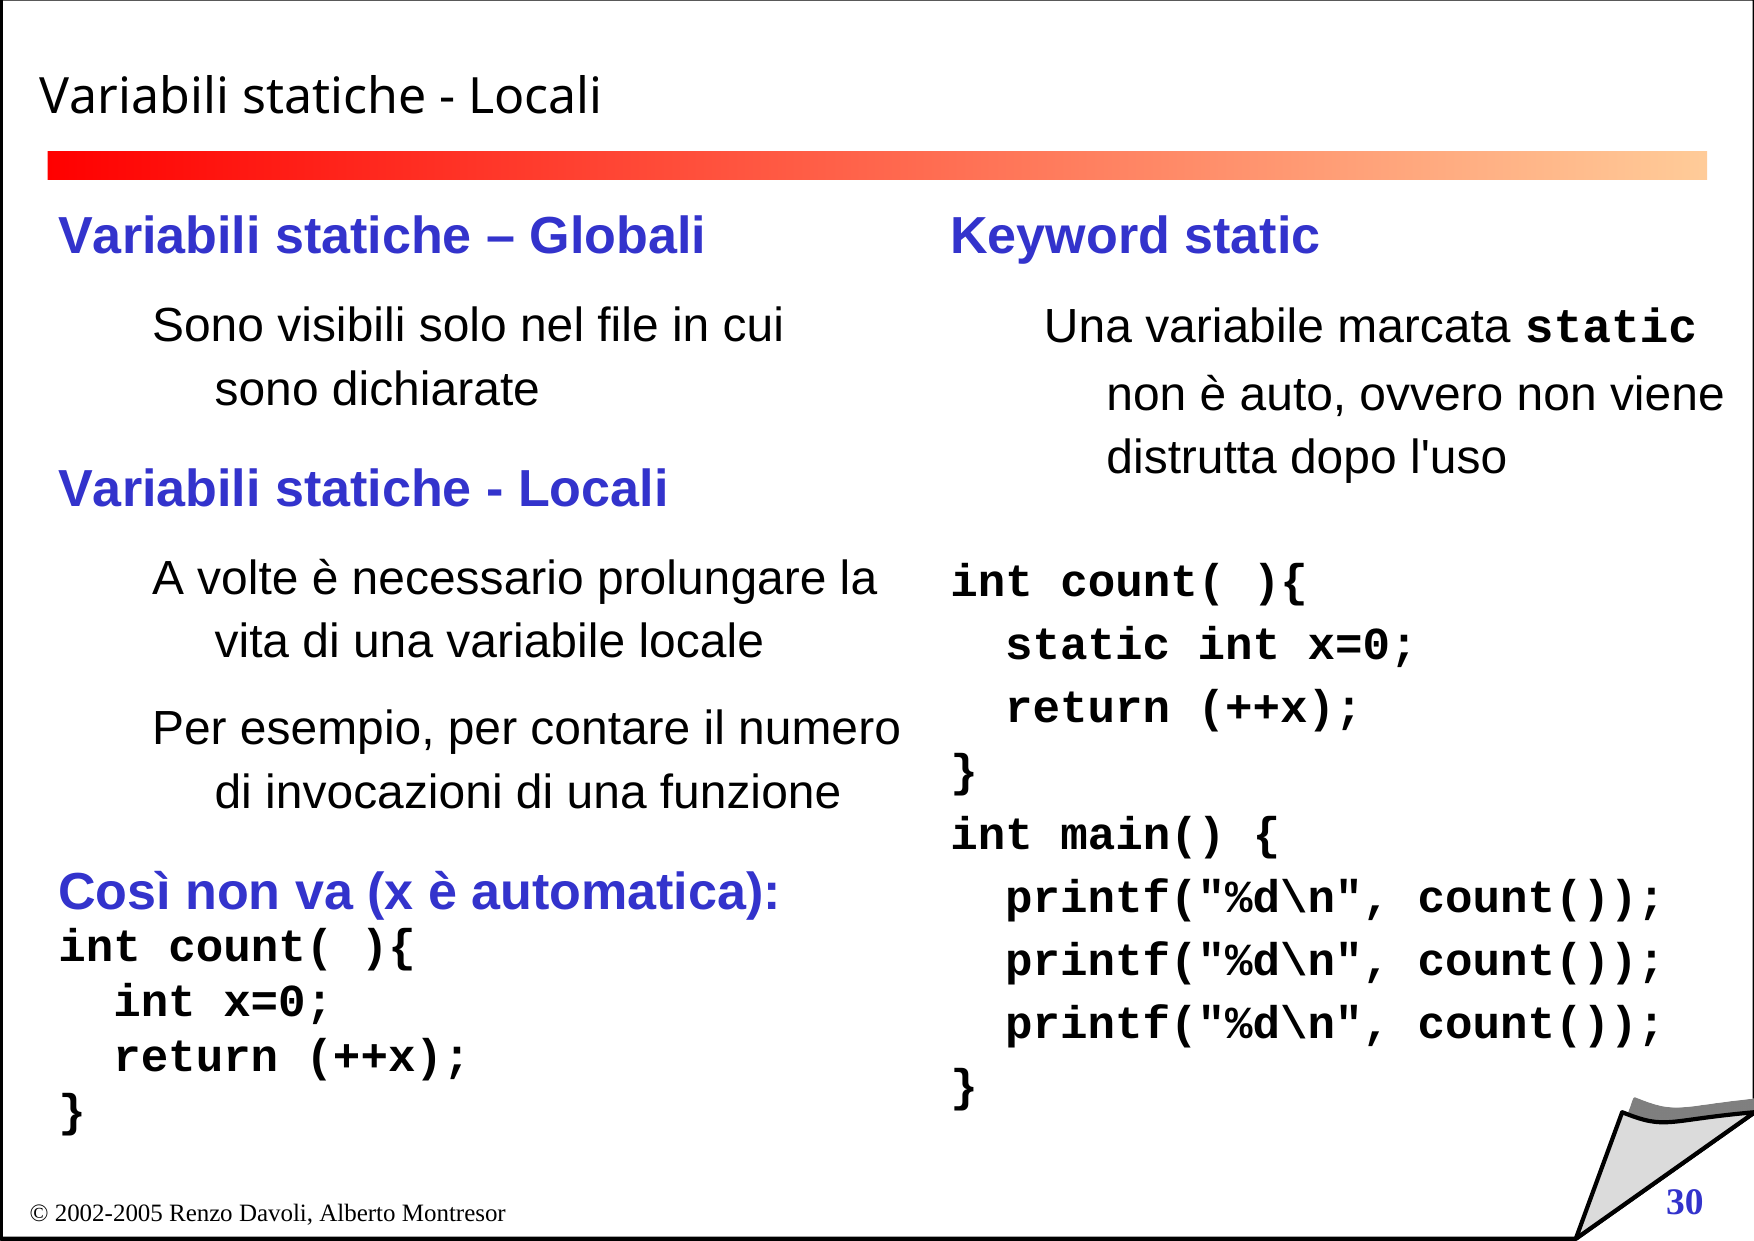

# Variabili statiche - Locali
Variabili statiche – Globali
Sono visibili solo nel file in cui
sono dichiarate
Variabili statiche - Locali
A volte è necessario prolungare la vita di una variabile locale
Per esempio, per contare il numero di invocazioni di una funzione
Così non va (x è automatica):
int count( ){
 int x=0;
 return (++x);
}
Keyword static
Una variabile marcata static non è auto, ovvero non viene distrutta dopo l'uso
int count( ){
 static int x=0;
 return (++x);
}
int main() {
 printf("%d\n", count());
 printf("%d\n", count());
 printf("%d\n", count());
}